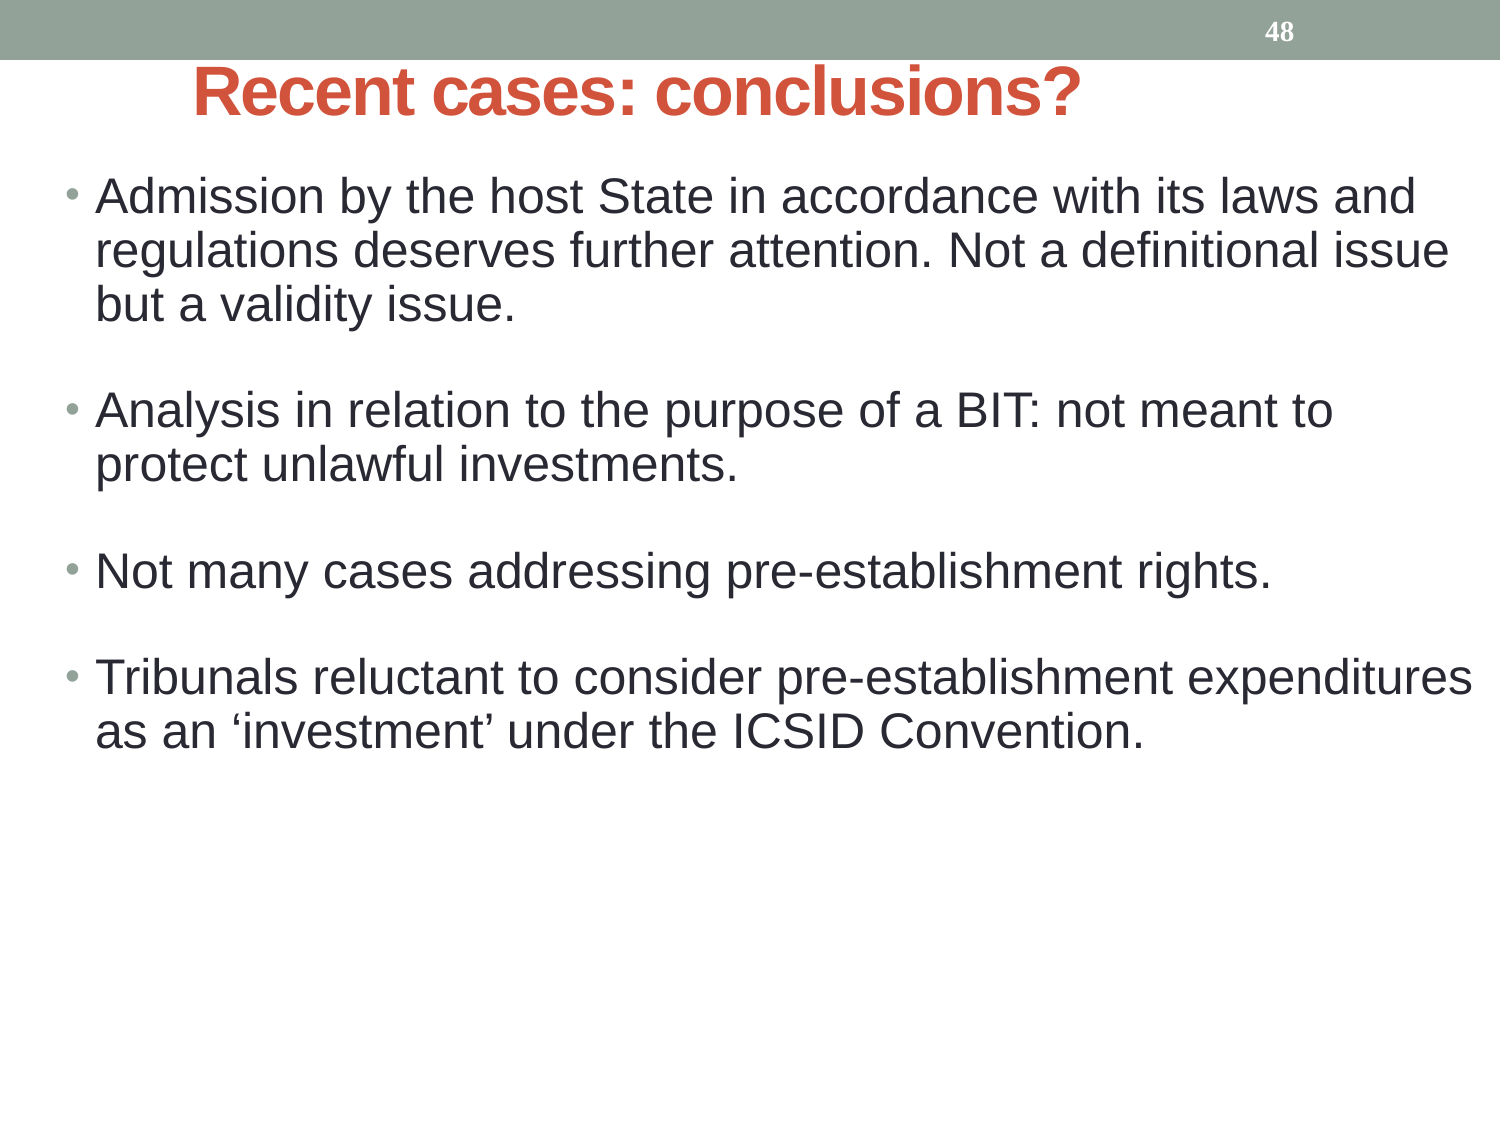

# Recent cases: conclusions?
Admission by the host State in accordance with its laws and regulations deserves further attention. Not a definitional issue but a validity issue.
Analysis in relation to the purpose of a BIT: not meant to protect unlawful investments.
Not many cases addressing pre-establishment rights.
Tribunals reluctant to consider pre-establishment expenditures as an ‘investment’ under the ICSID Convention.